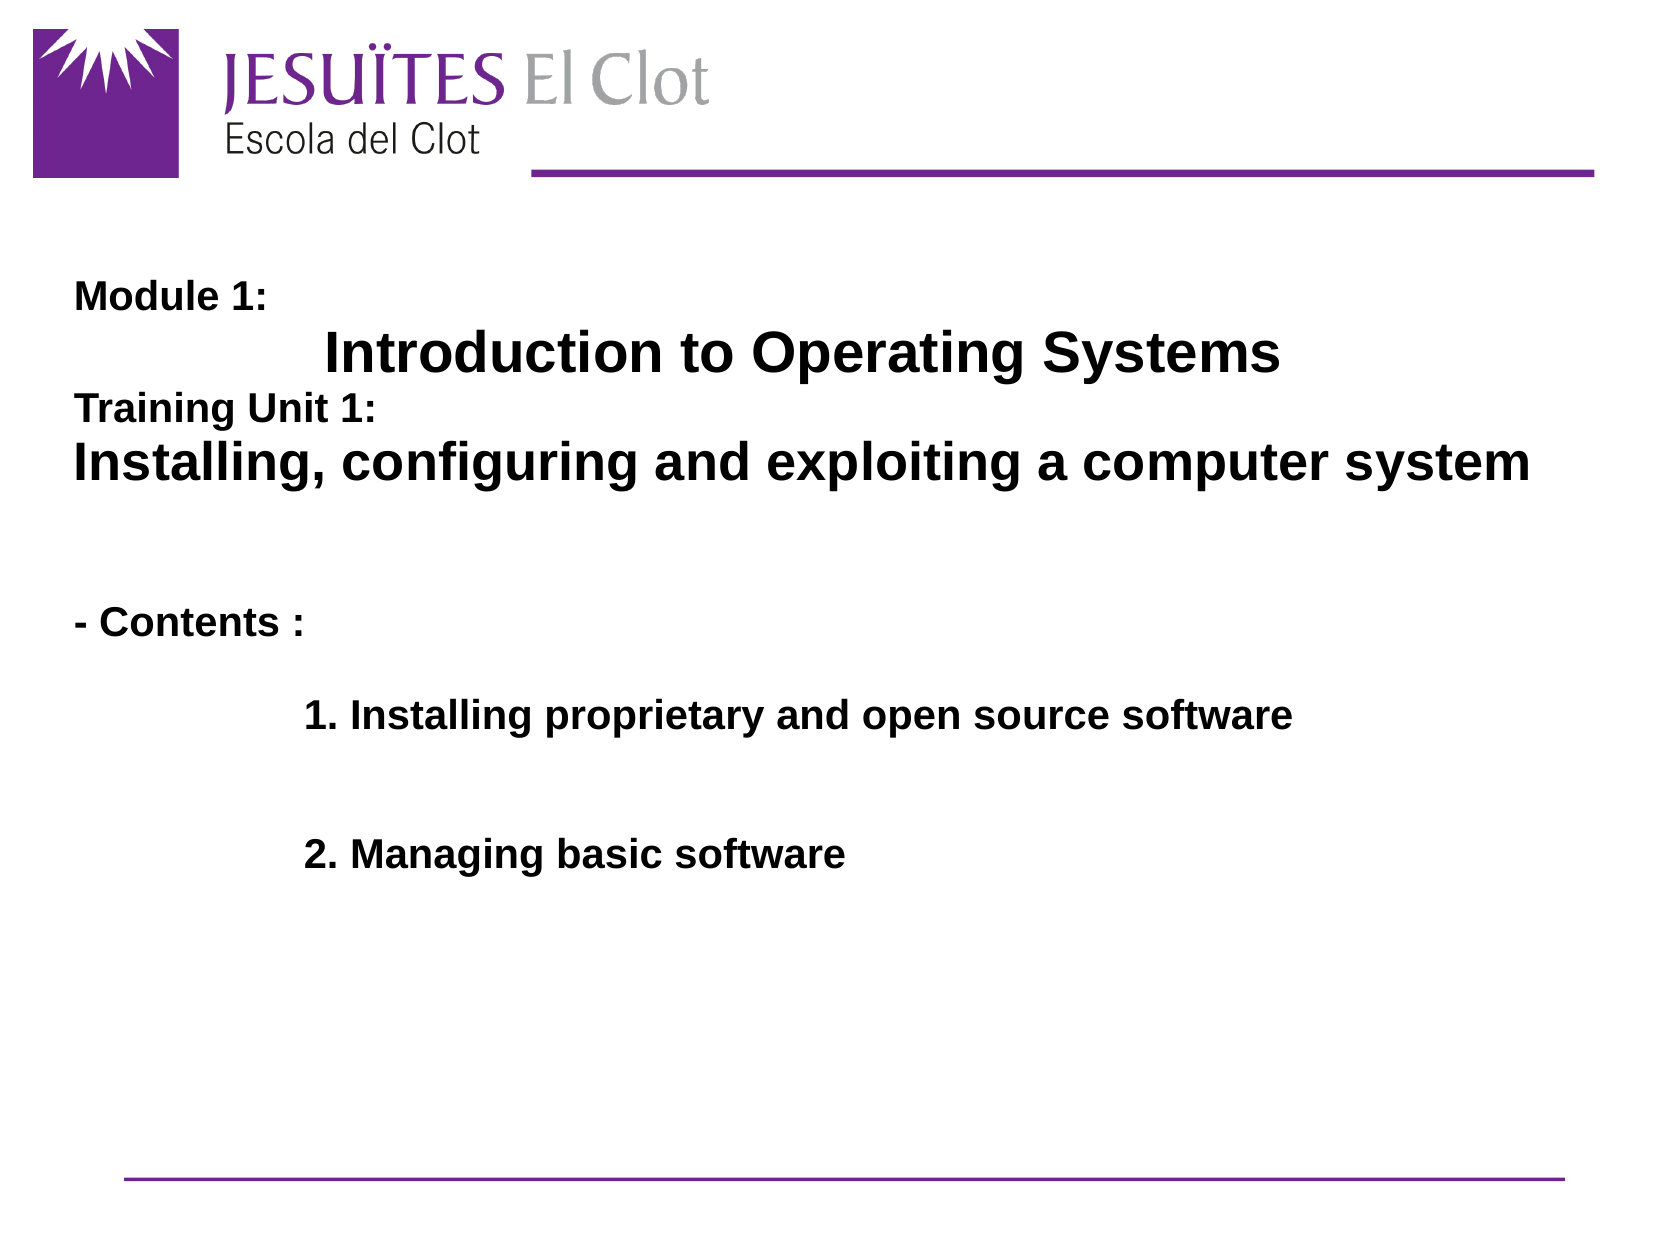

Module 1:
Introduction to Operating Systems
Training Unit 1:
Installing, configuring and exploiting a computer system
- Contents :
 1. Installing proprietary and open source software
 2. Managing basic software